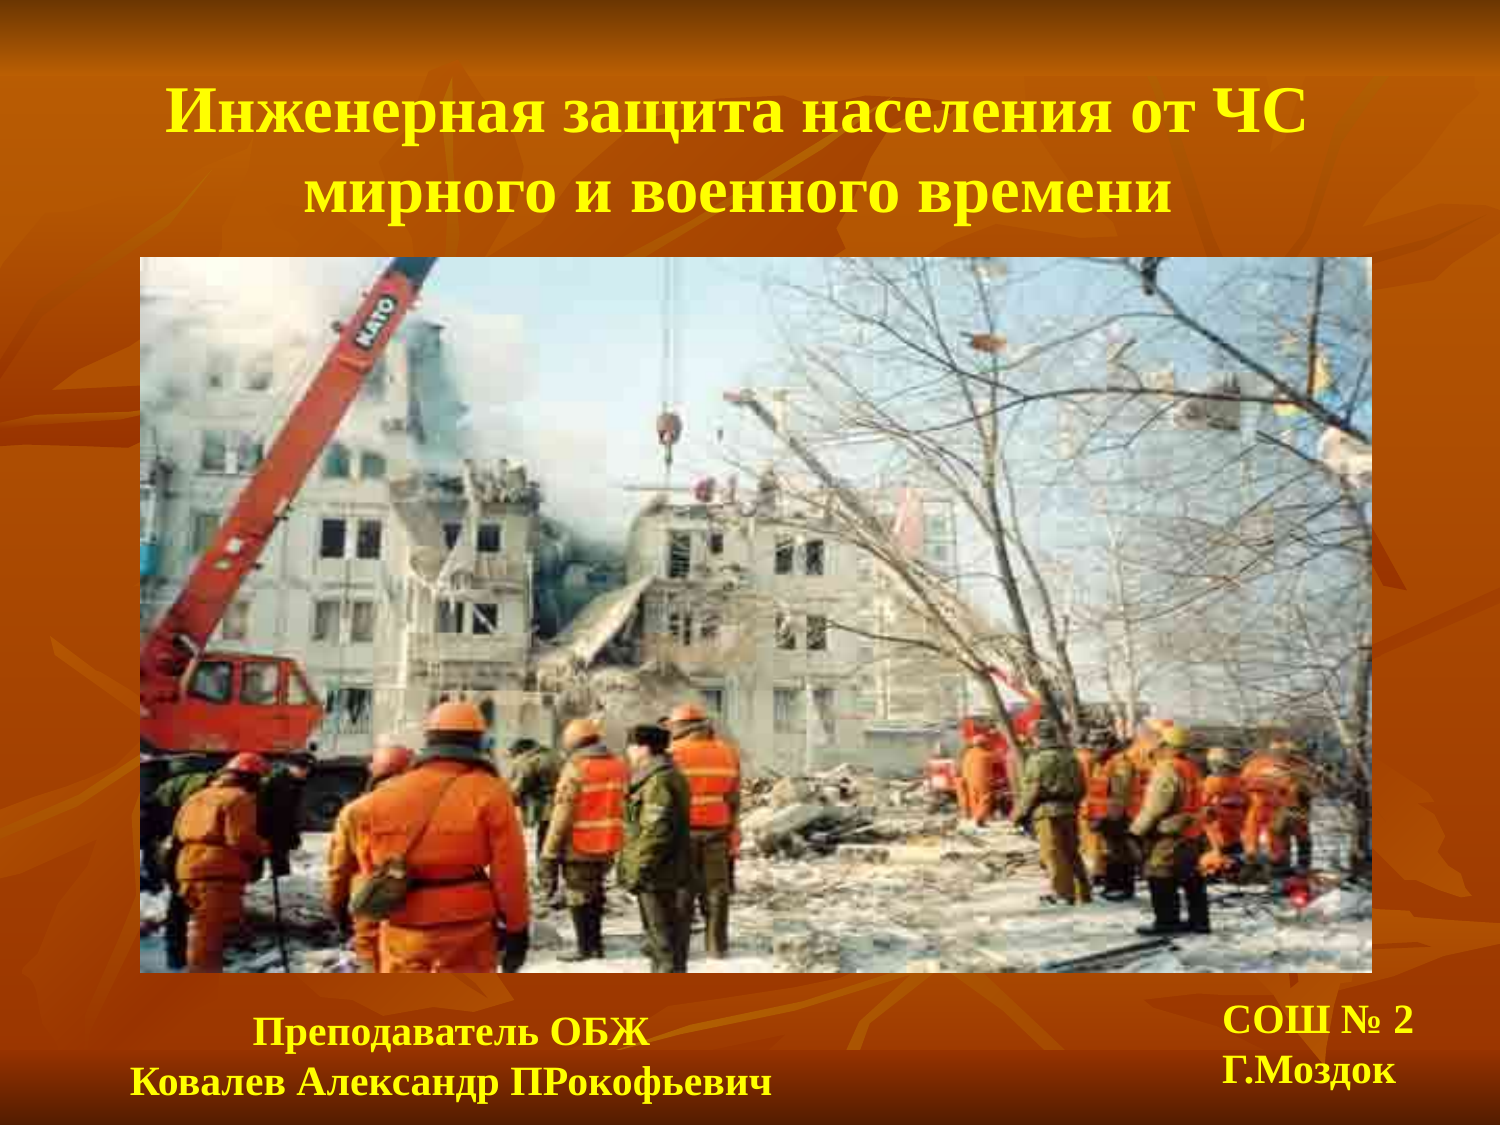

Инженерная защита населения от ЧС
мирного и военного времени
СОШ № 2
Г.Моздок
Преподаватель ОБЖ
Ковалев Александр ПРокофьевич